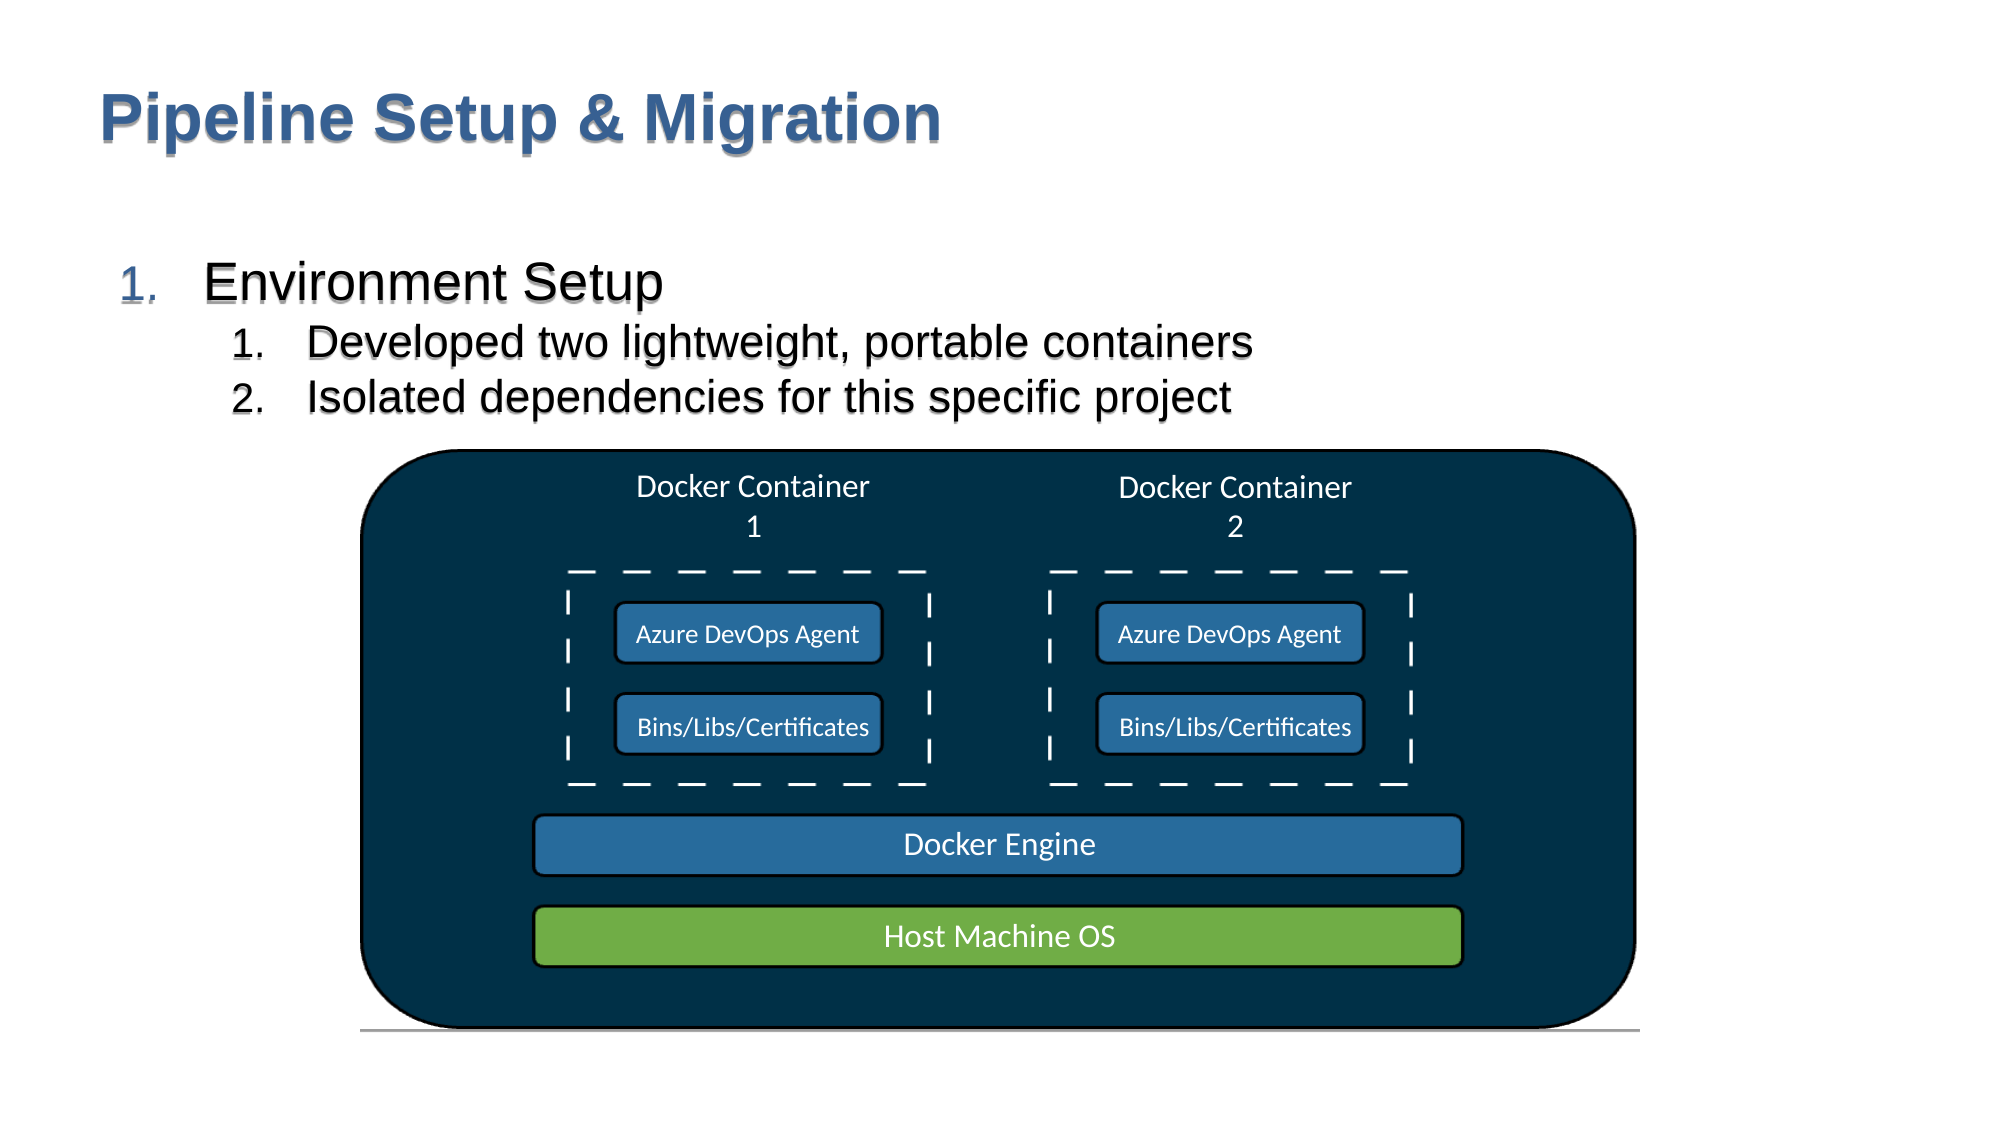

# Pipeline Setup & Migration
Environment Setup
Developed two lightweight, portable containers
Isolated dependencies for this specific project
Docker Container 1
Docker Container 2
Azure DevOps Agent
Azure DevOps Agent
Bins/Libs/Certificates
Docker Engine
Host Machine OS
Bins/Libs/Certificates